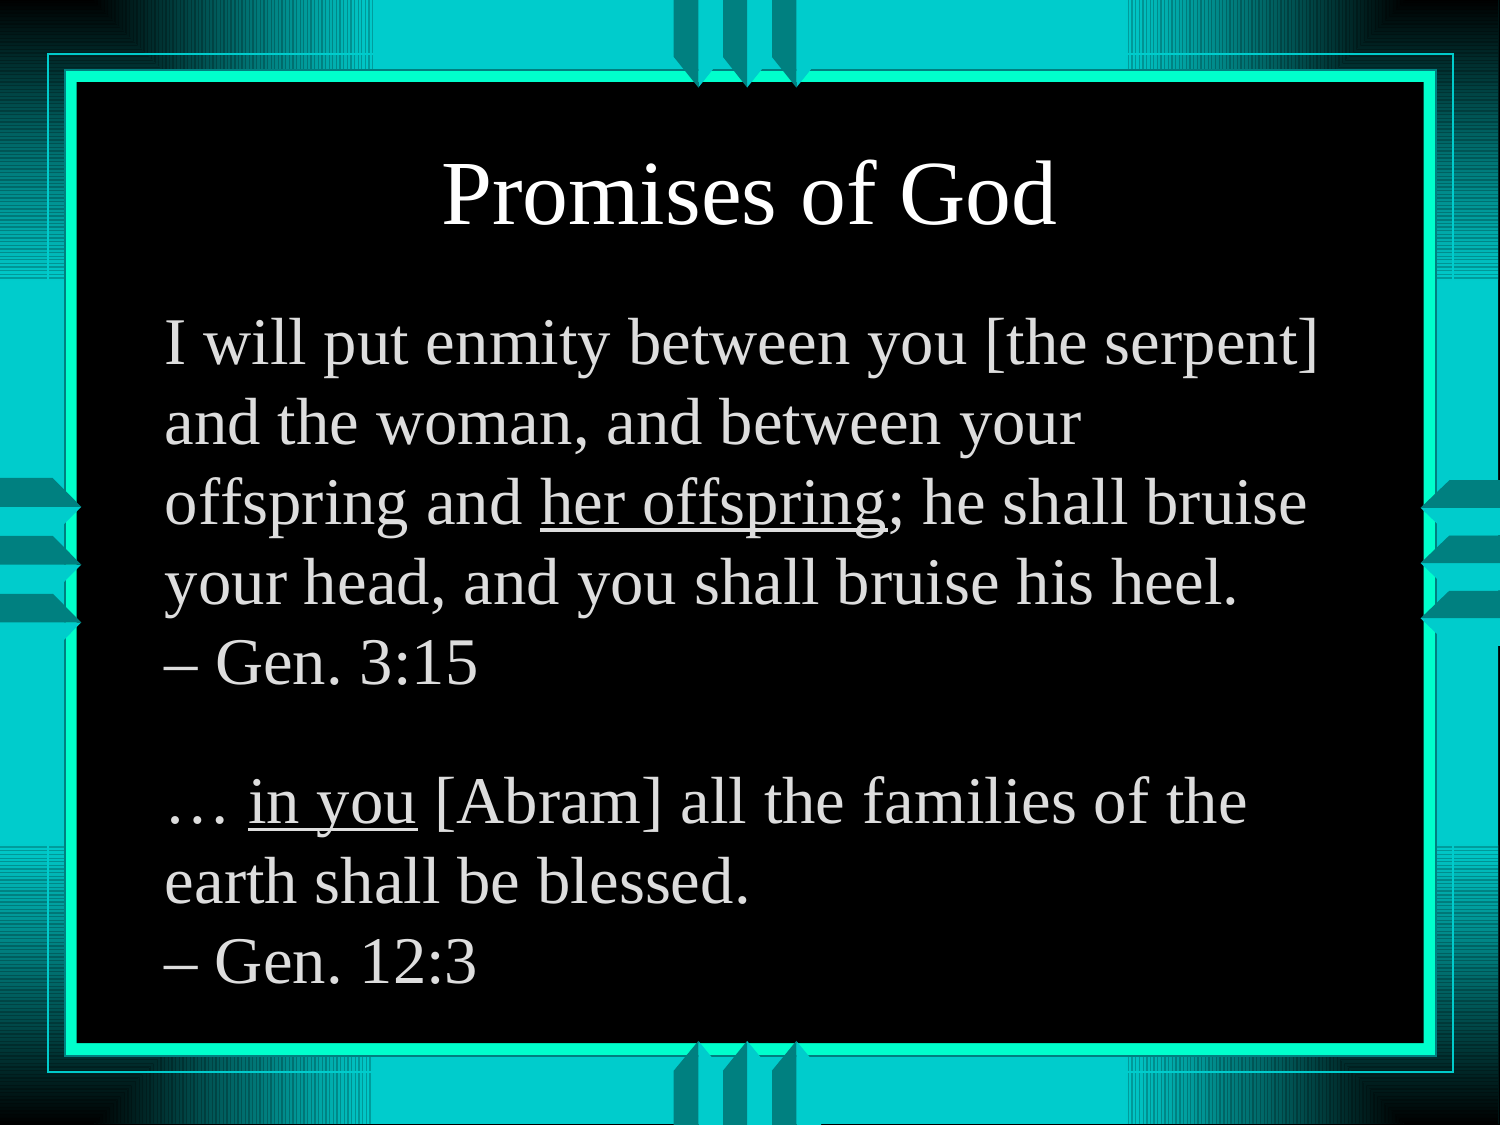

# Promises of God
I will put enmity between you [the serpent] and the woman, and between your offspring and her offspring; he shall bruise your head, and you shall bruise his heel.
– Gen. 3:15
… in you [Abram] all the families of the earth shall be blessed.
– Gen. 12:3